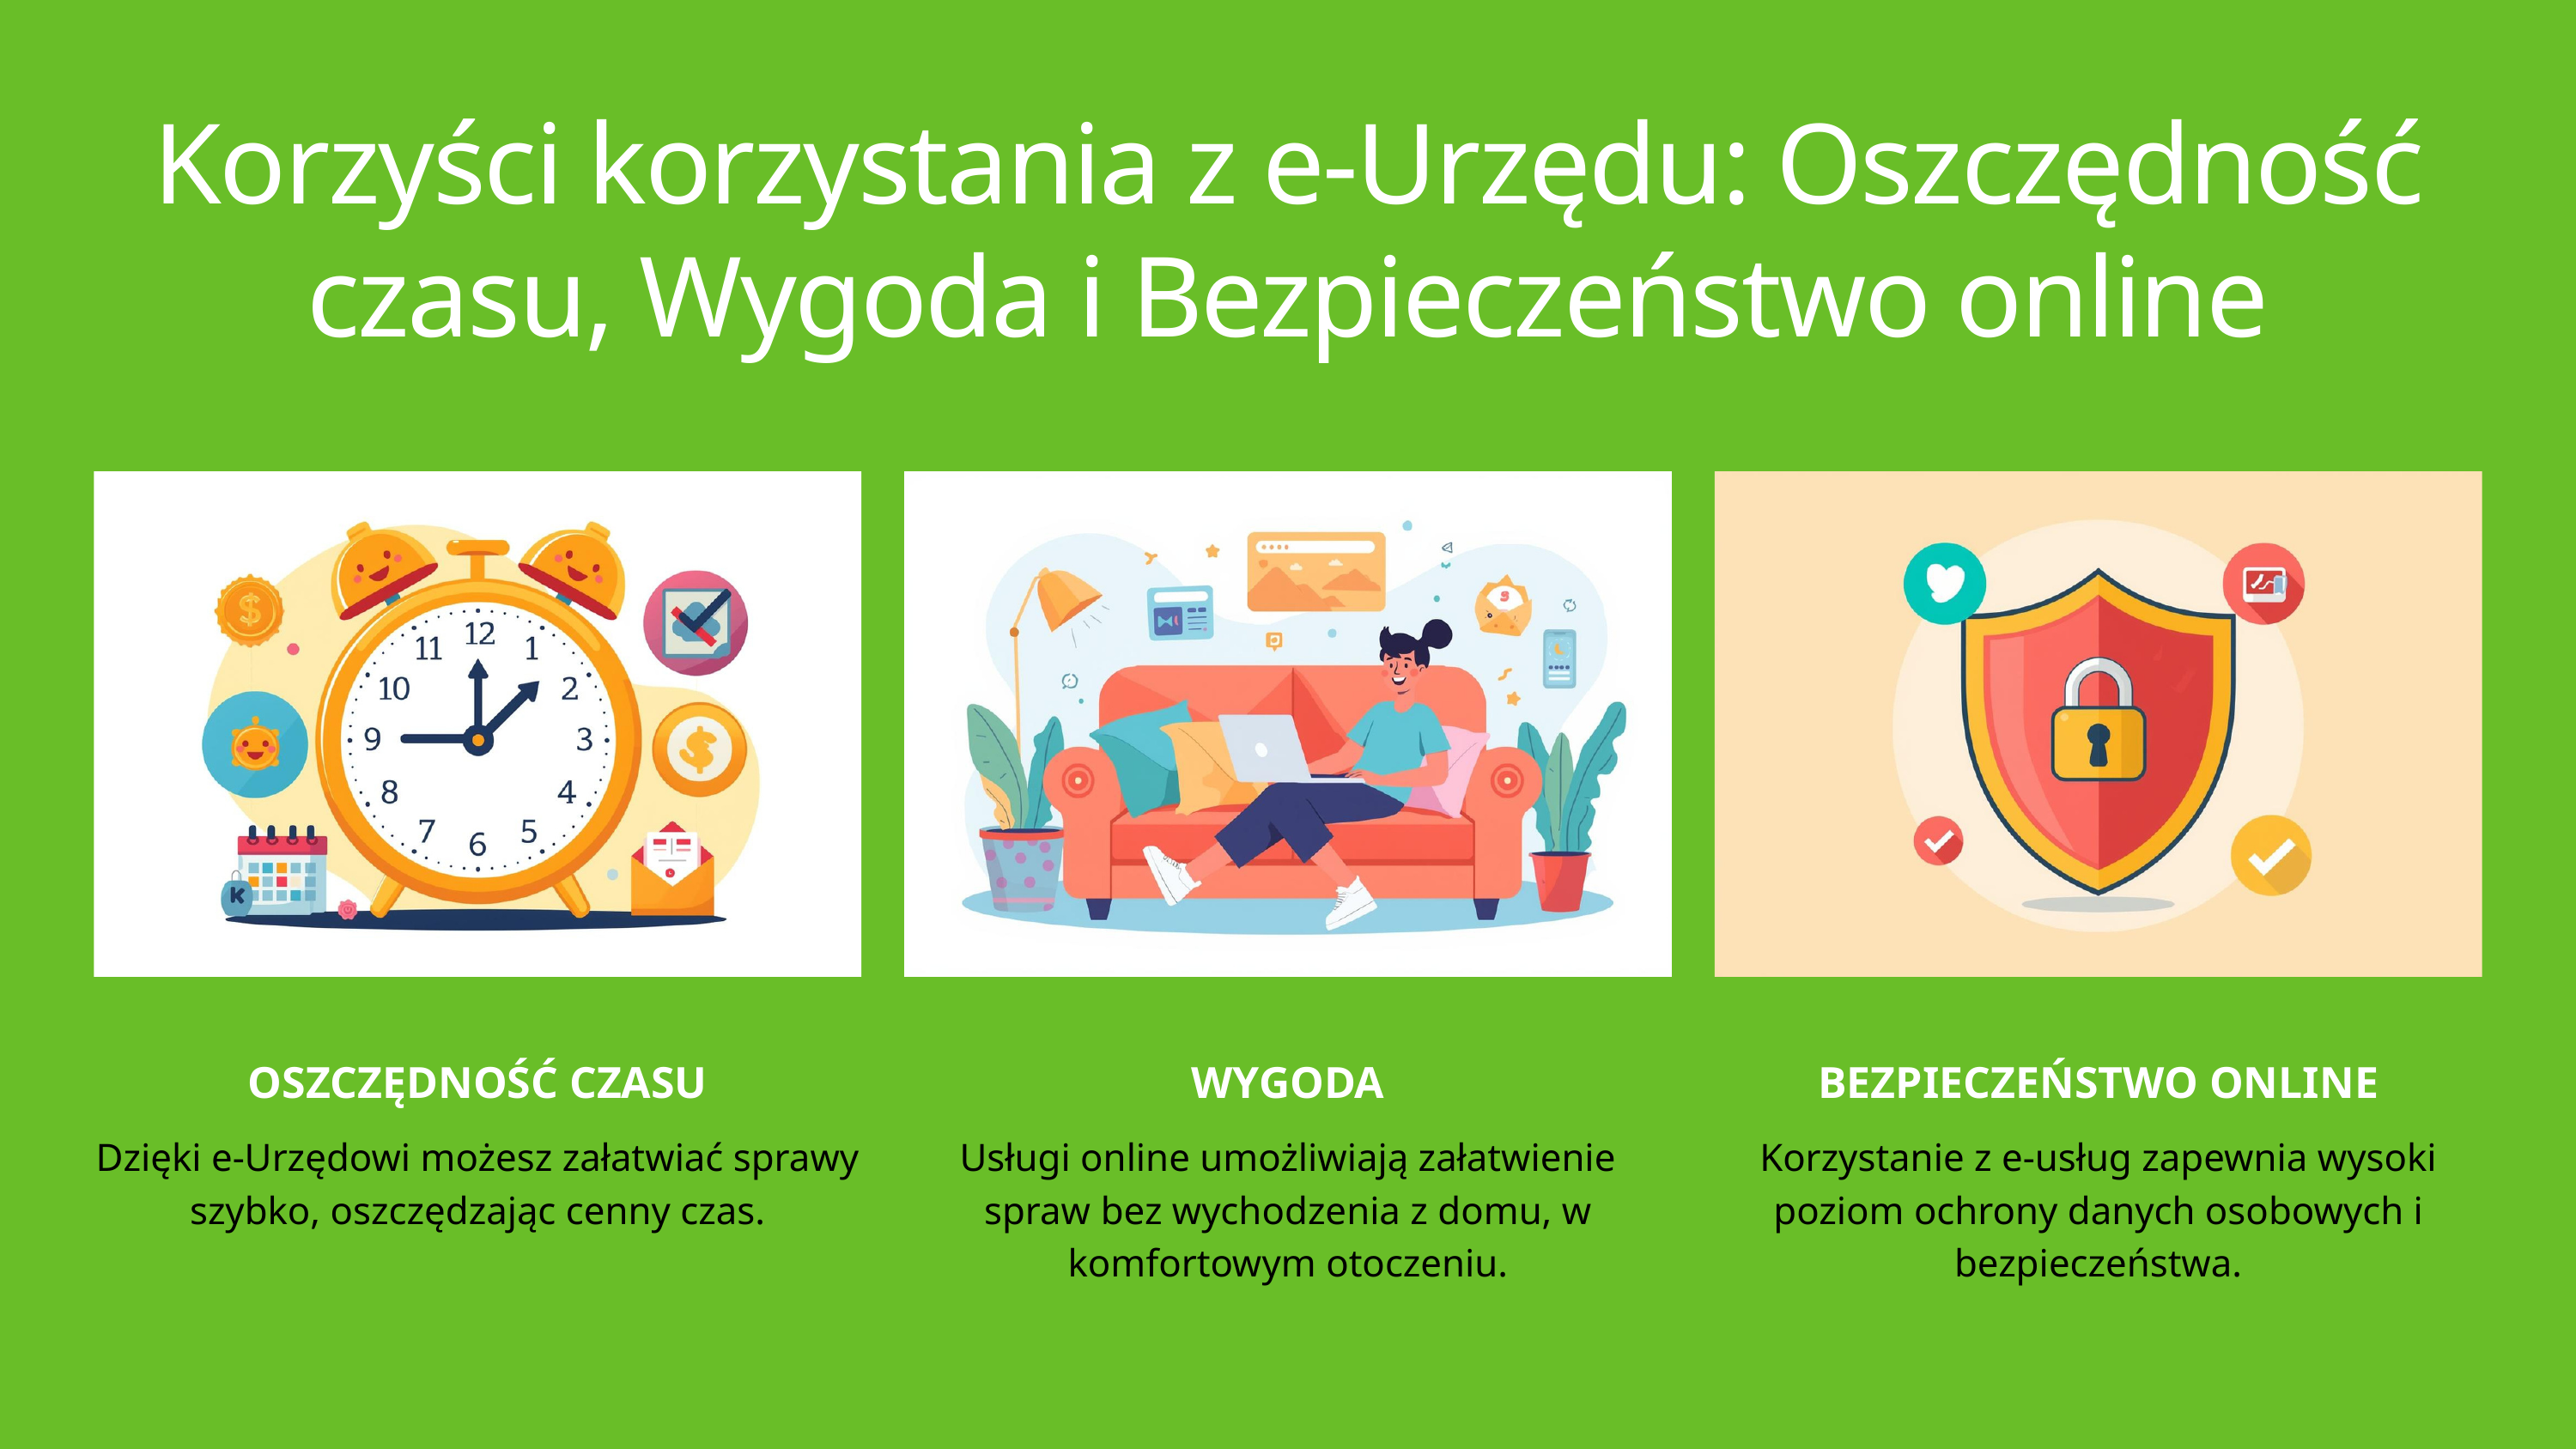

Korzyści korzystania z e-Urzędu: Oszczędność czasu, Wygoda i Bezpieczeństwo online
OSZCZĘDNOŚĆ CZASU
Dzięki e-Urzędowi możesz załatwiać sprawy szybko, oszczędzając cenny czas.
WYGODA
Usługi online umożliwiają załatwienie spraw bez wychodzenia z domu, w komfortowym otoczeniu.
BEZPIECZEŃSTWO ONLINE
Korzystanie z e-usług zapewnia wysoki poziom ochrony danych osobowych i bezpieczeństwa.